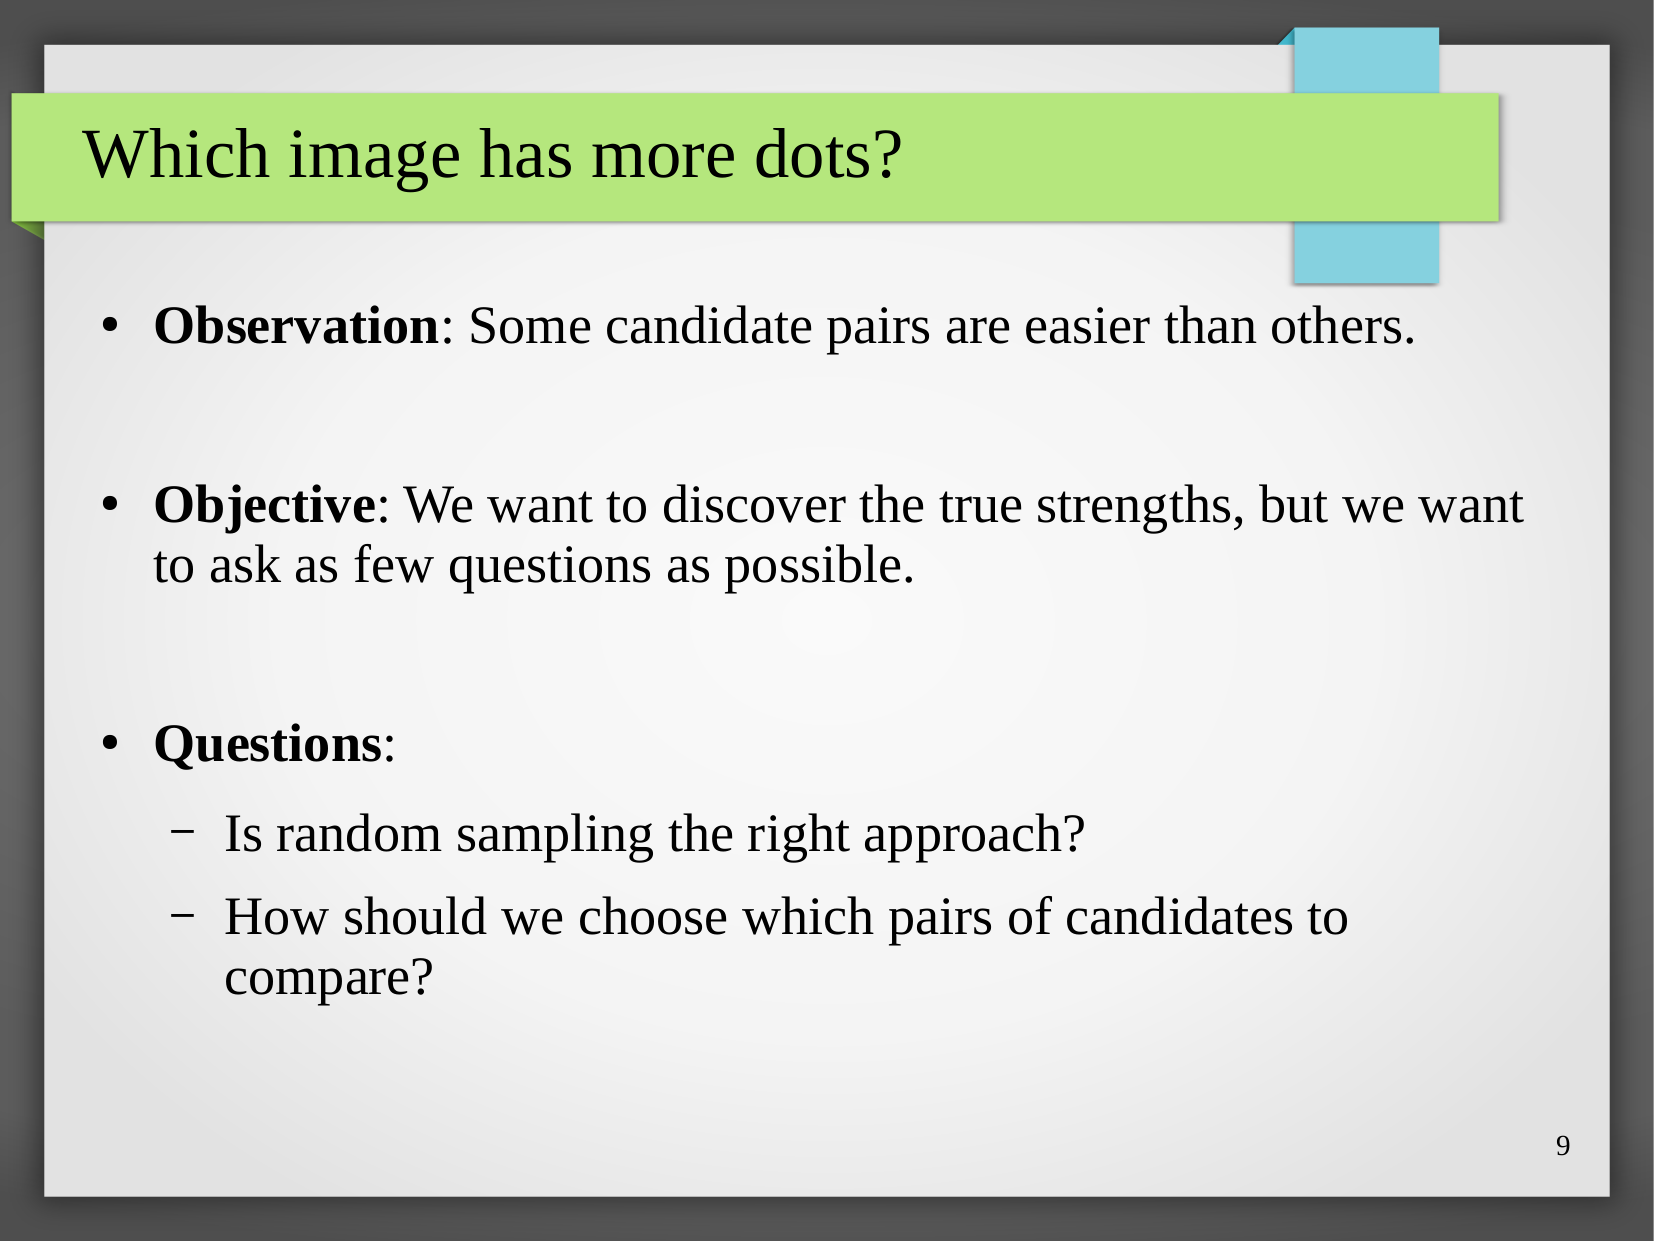

# Which image has more dots?
Observation: Some candidate pairs are easier than others.
Objective: We want to discover the true strengths, but we want to ask as few questions as possible.
Questions:
Is random sampling the right approach?
How should we choose which pairs of candidates to compare?
9